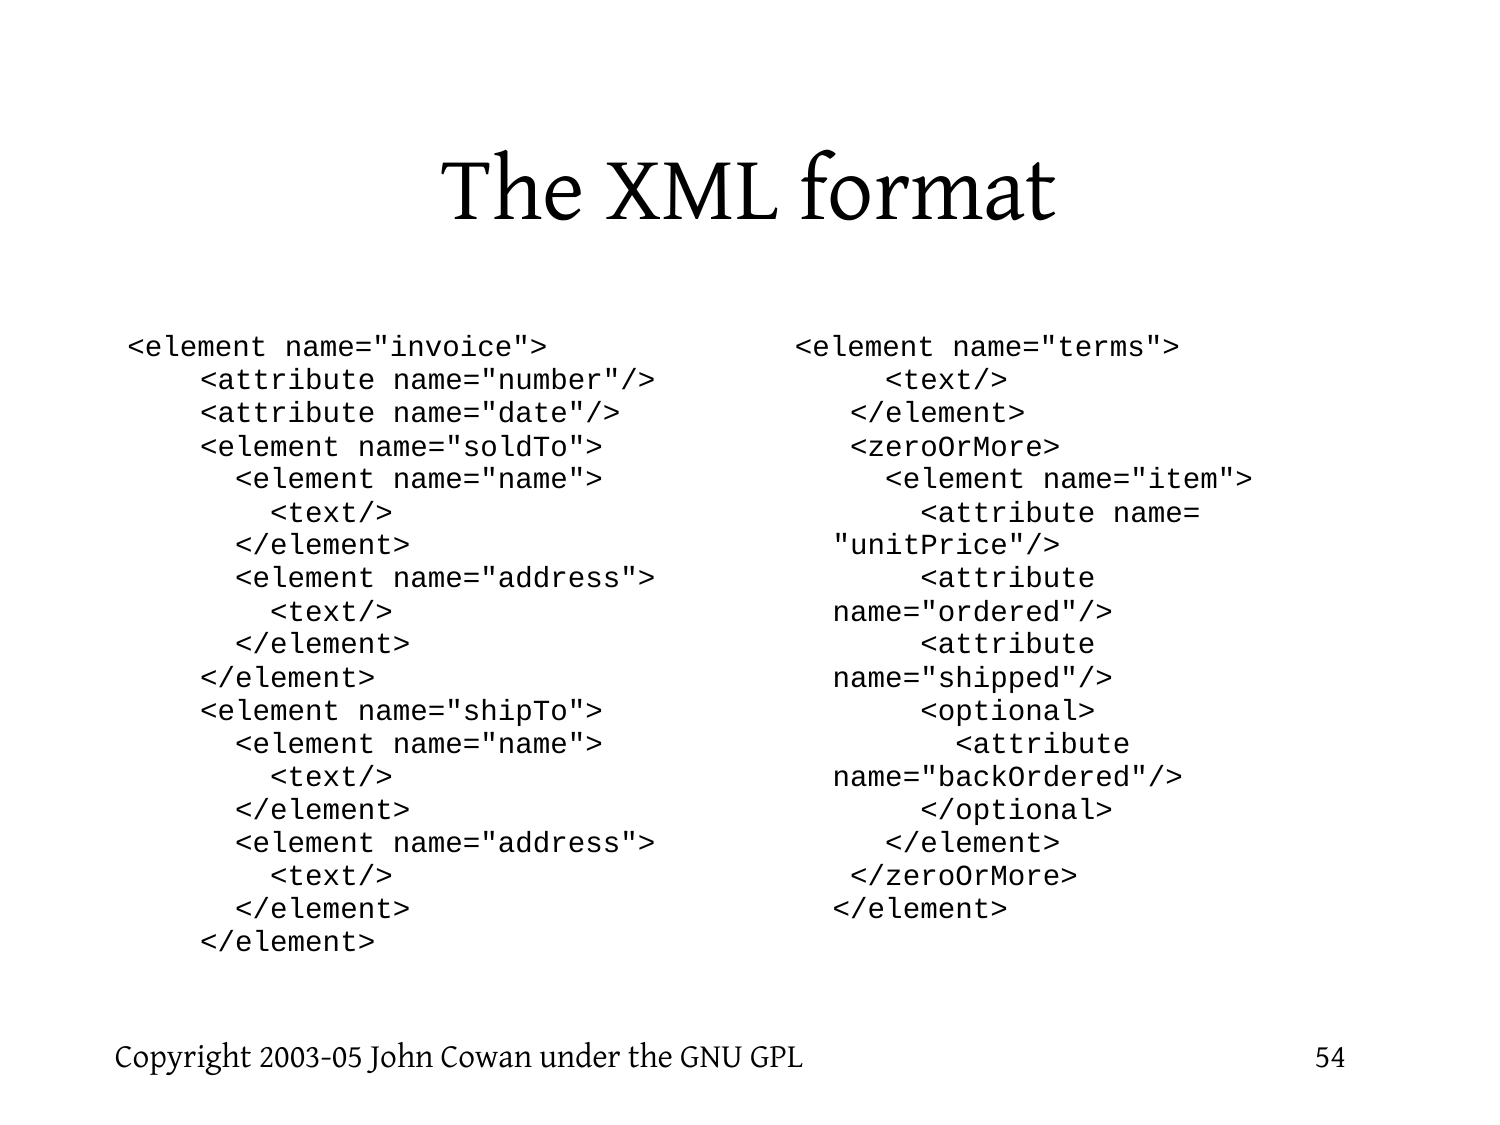

# The XML format
<element name="invoice">
 <attribute name="number"/>
 <attribute name="date"/>
 <element name="soldTo">
 <element name="name">
 <text/>
 </element>
 <element name="address">
 <text/>
 </element>
 </element>
 <element name="shipTo">
 <element name="name">
 <text/>
 </element>
 <element name="address">
 <text/>
 </element>
 </element>
 <element name="terms">
 <text/>
 </element>
 <zeroOrMore>
 <element name="item">
 <attribute name= "unitPrice"/>
 <attribute name="ordered"/>
 <attribute name="shipped"/>
 <optional>
 <attribute name="backOrdered"/>
 </optional>
 </element>
 </zeroOrMore>
</element>